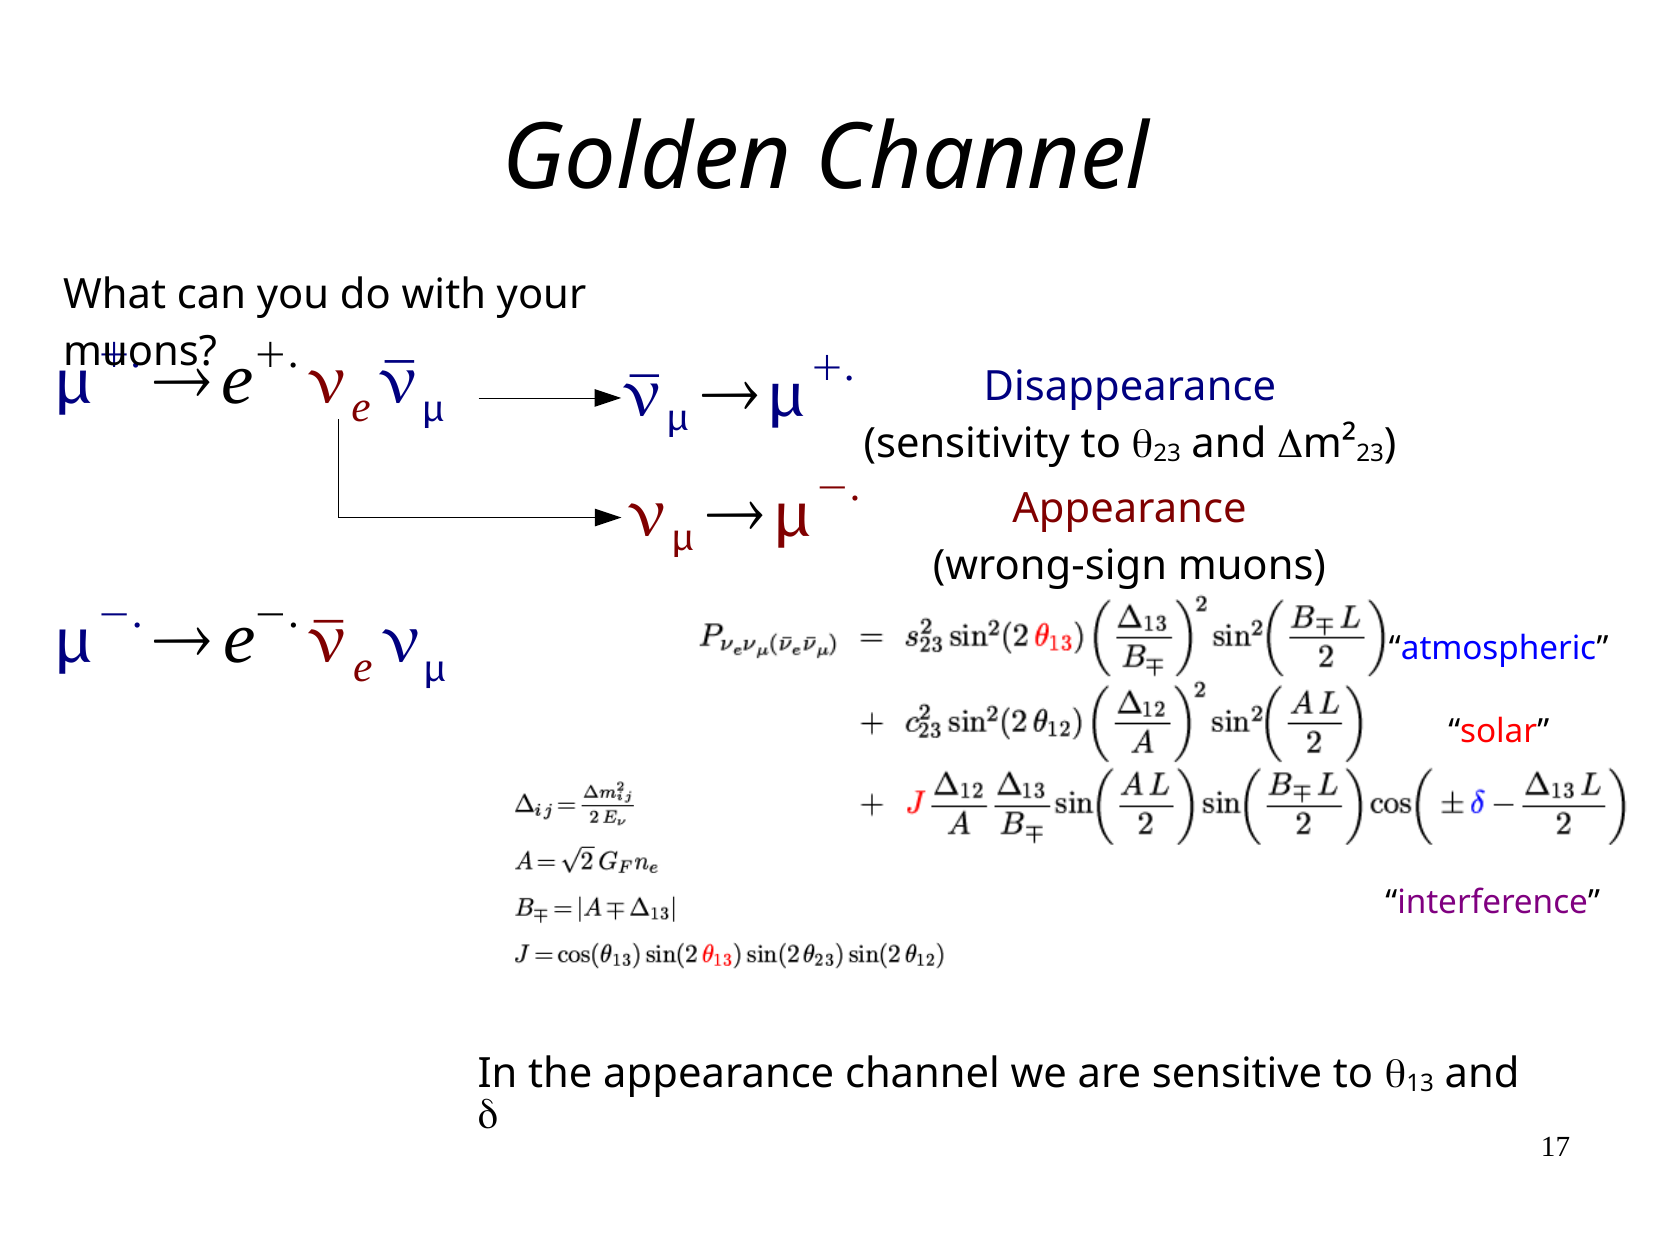

# Golden Channel
What can you do with your muons?
Disappearance
(sensitivity to q23 and Dm²23)
Appearance
(wrong-sign muons)
“atmospheric”
“solar”
“interference”
In the appearance channel we are sensitive to q13 and d
17